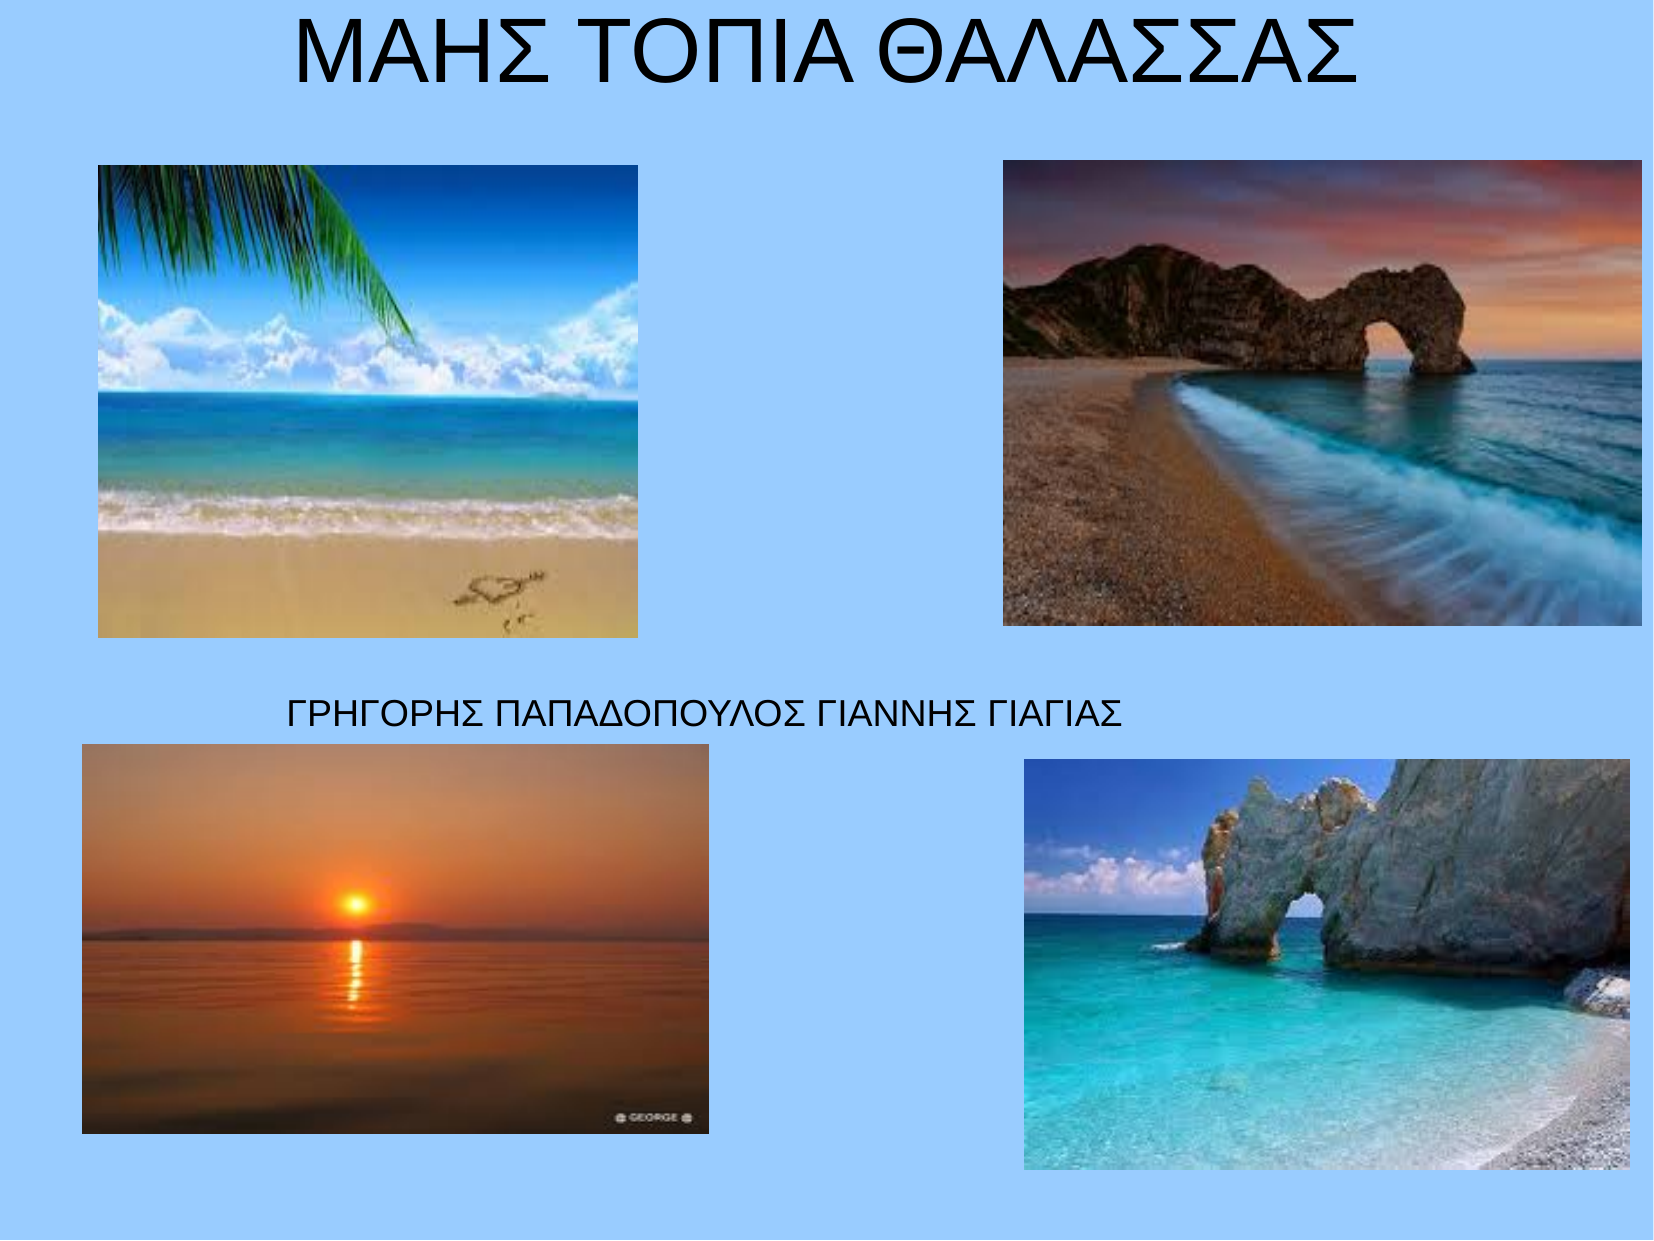

# ΜΑΗΣ ΤΟΠΙΑ ΘΑΛΑΣΣΑΣ
ΓΡΗΓΟΡΗΣ ΠΑΠΑΔΟΠΟΥΛΟΣ ΓΙΑΝΝΗΣ ΓΙΑΓΙΑΣ